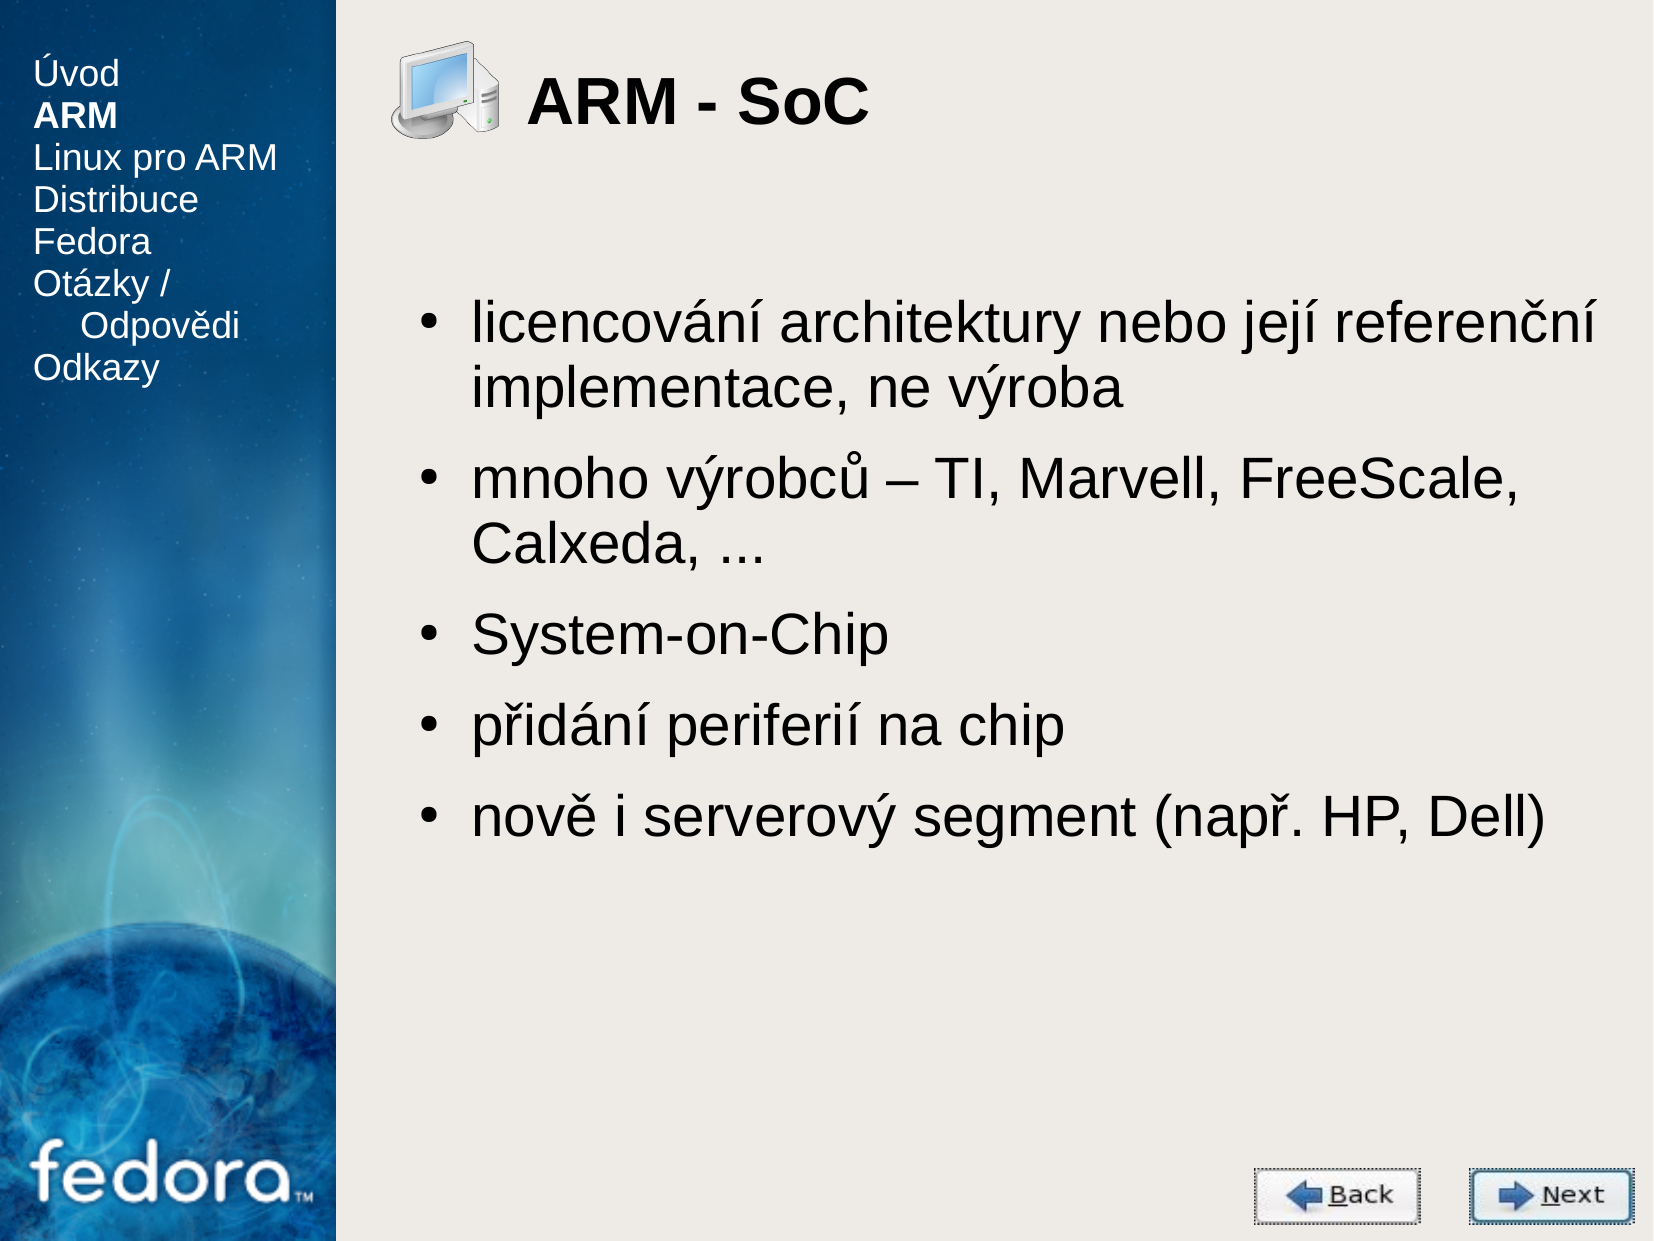

Úvod
ARM
Linux pro ARM
Distribuce
Fedora
Otázky / Odpovědi
Odkazy
# Agenda
ARM - SoC
licencování architektury nebo její referenční implementace, ne výroba
mnoho výrobců – TI, Marvell, FreeScale, Calxeda, ...
System-on-Chip
přidání periferií na chip
nově i serverový segment (např. HP, Dell)